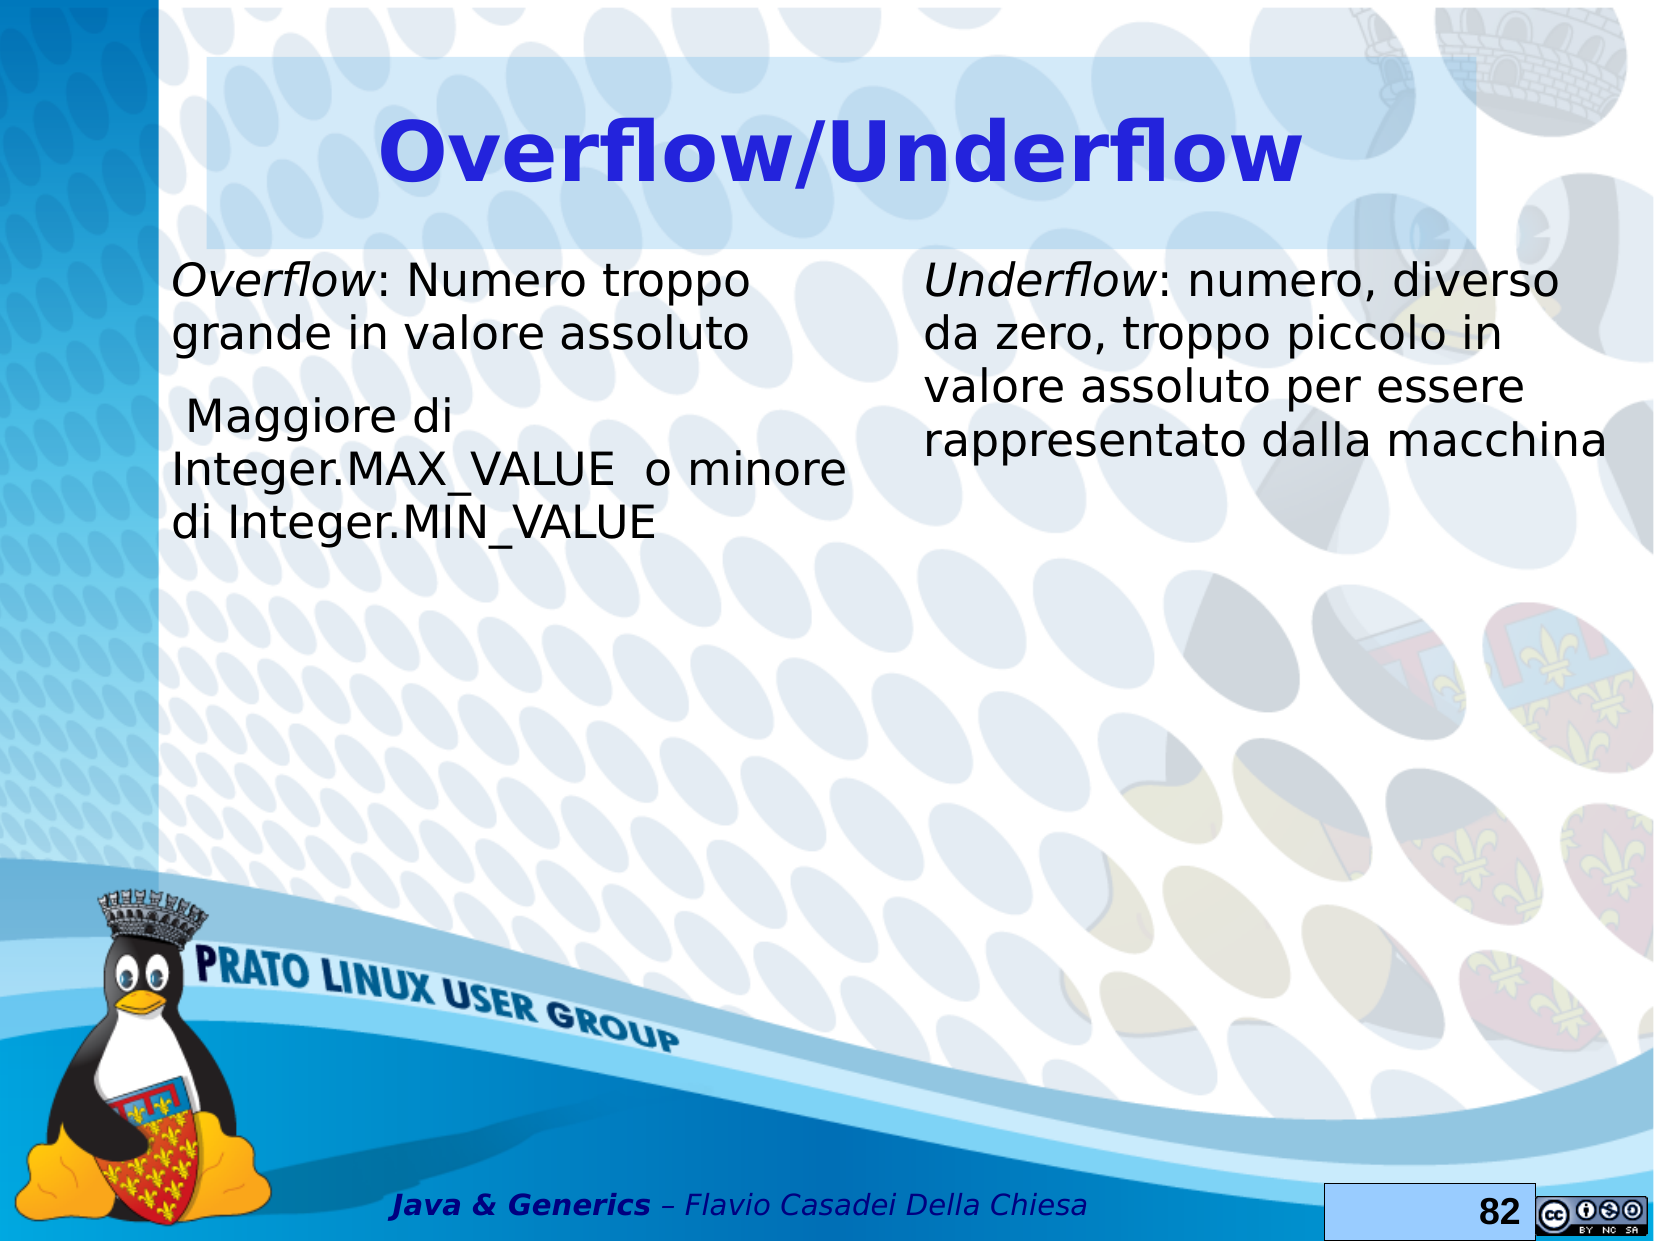

# Overflow/Underflow
Overflow: Numero troppo grande in valore assoluto
 Maggiore di Integer.MAX_VALUE o minore di Integer.MIN_VALUE
Underflow: numero, diverso da zero, troppo piccolo in valore assoluto per essere rappresentato dalla macchina